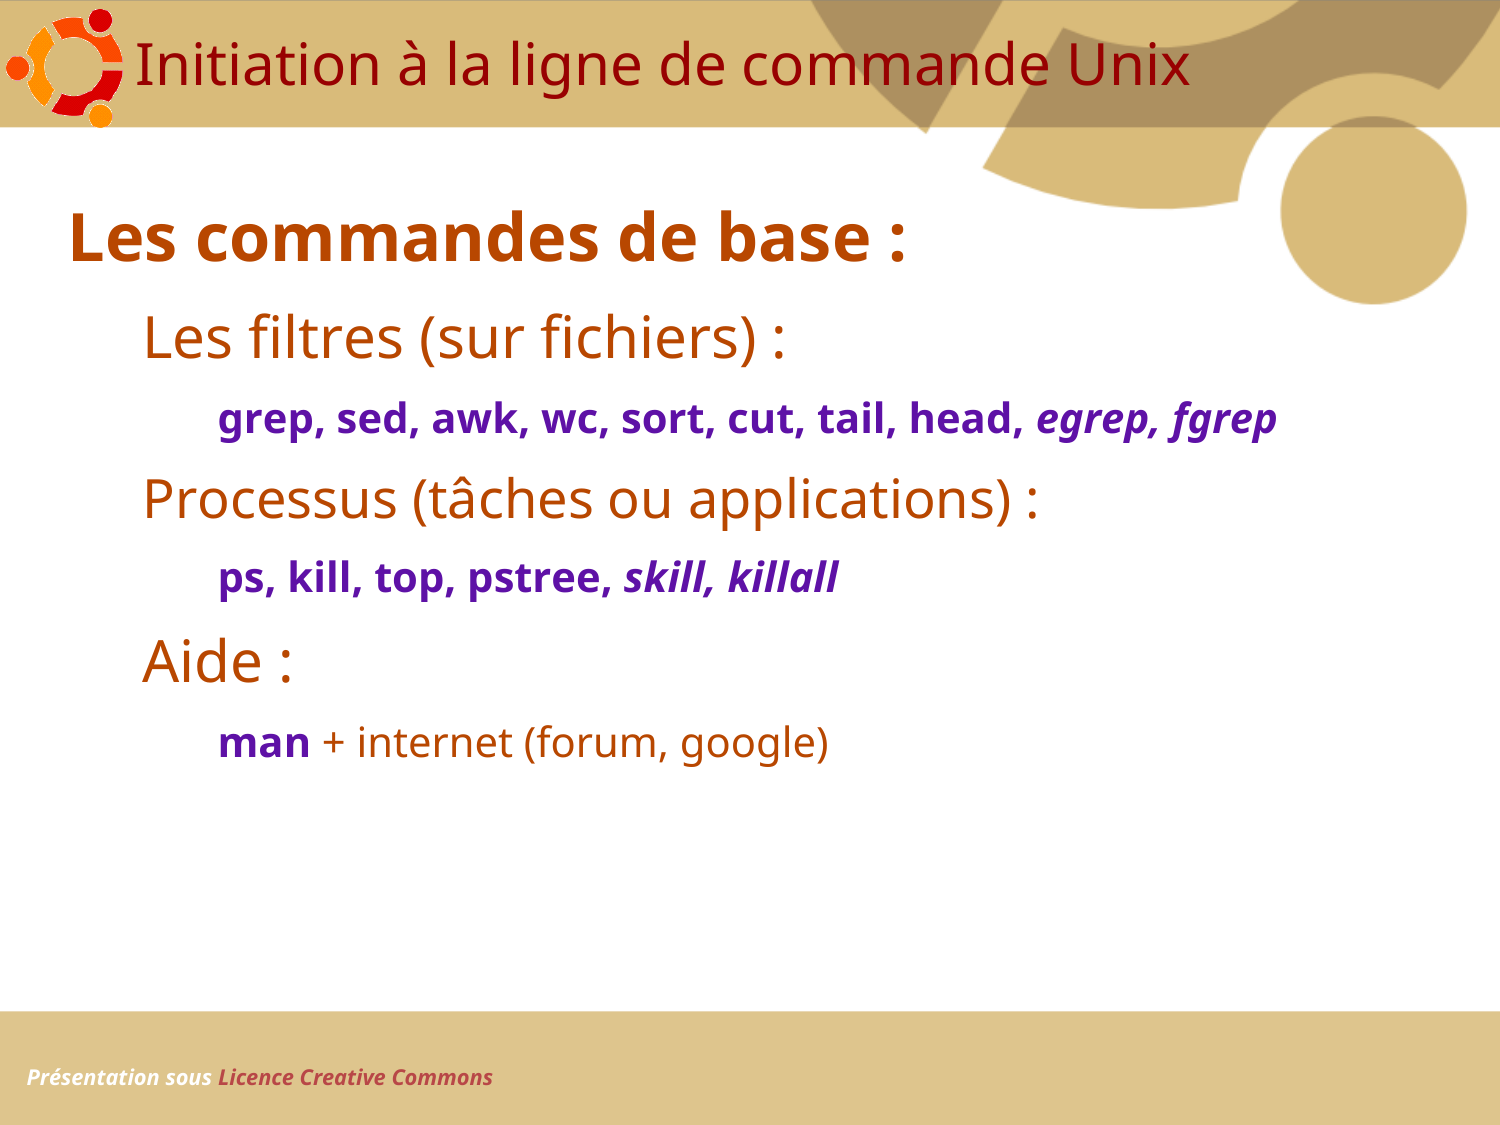

# Initiation à la ligne de commande Unix
Les commandes de base :
Les filtres (sur fichiers) :
grep, sed, awk, wc, sort, cut, tail, head, egrep, fgrep
Processus (tâches ou applications) :
ps, kill, top, pstree, skill, killall
Aide :
man + internet (forum, google)